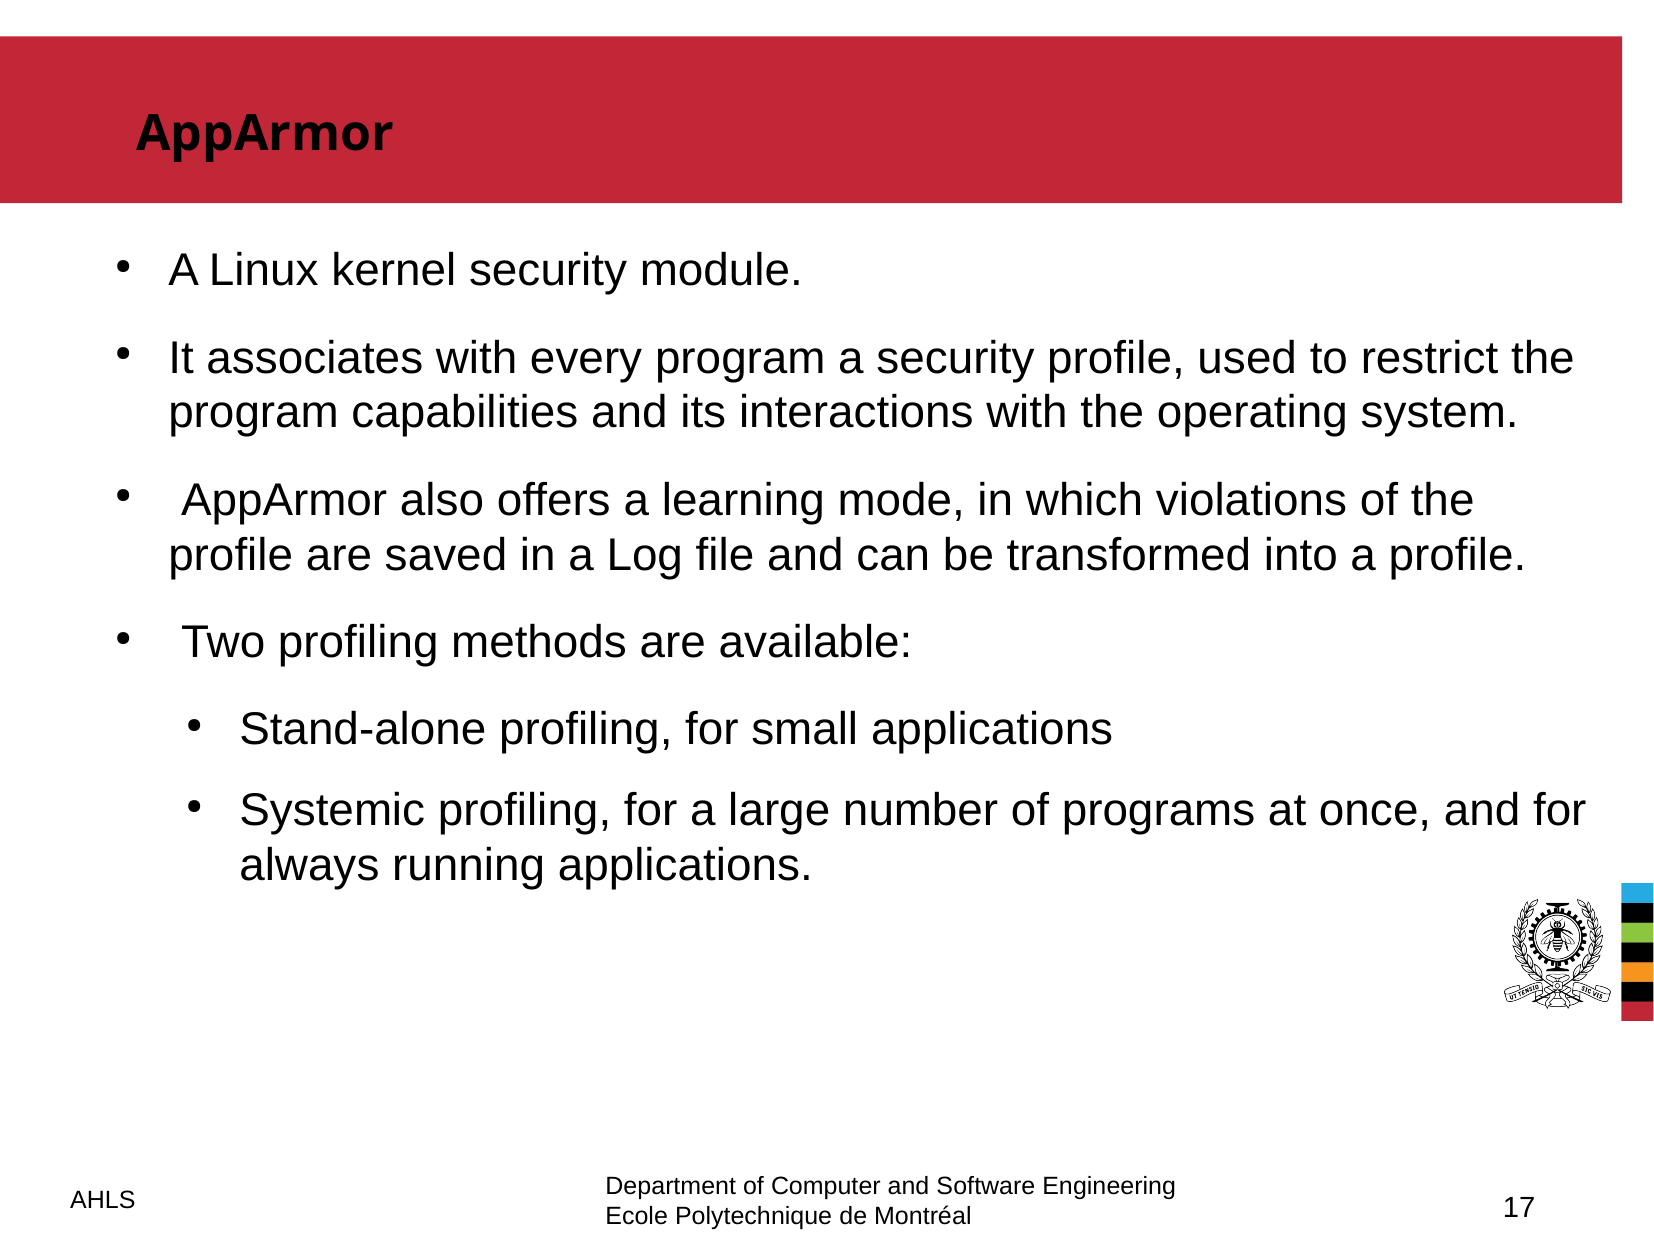

# AppArmor
A Linux kernel security module.
It associates with every program a security profile, used to restrict the program capabilities and its interactions with the operating system.
 AppArmor also offers a learning mode, in which violations of the profile are saved in a Log file and can be transformed into a profile.
 Two profiling methods are available:
Stand-alone profiling, for small applications
Systemic profiling, for a large number of programs at once, and for always running applications.